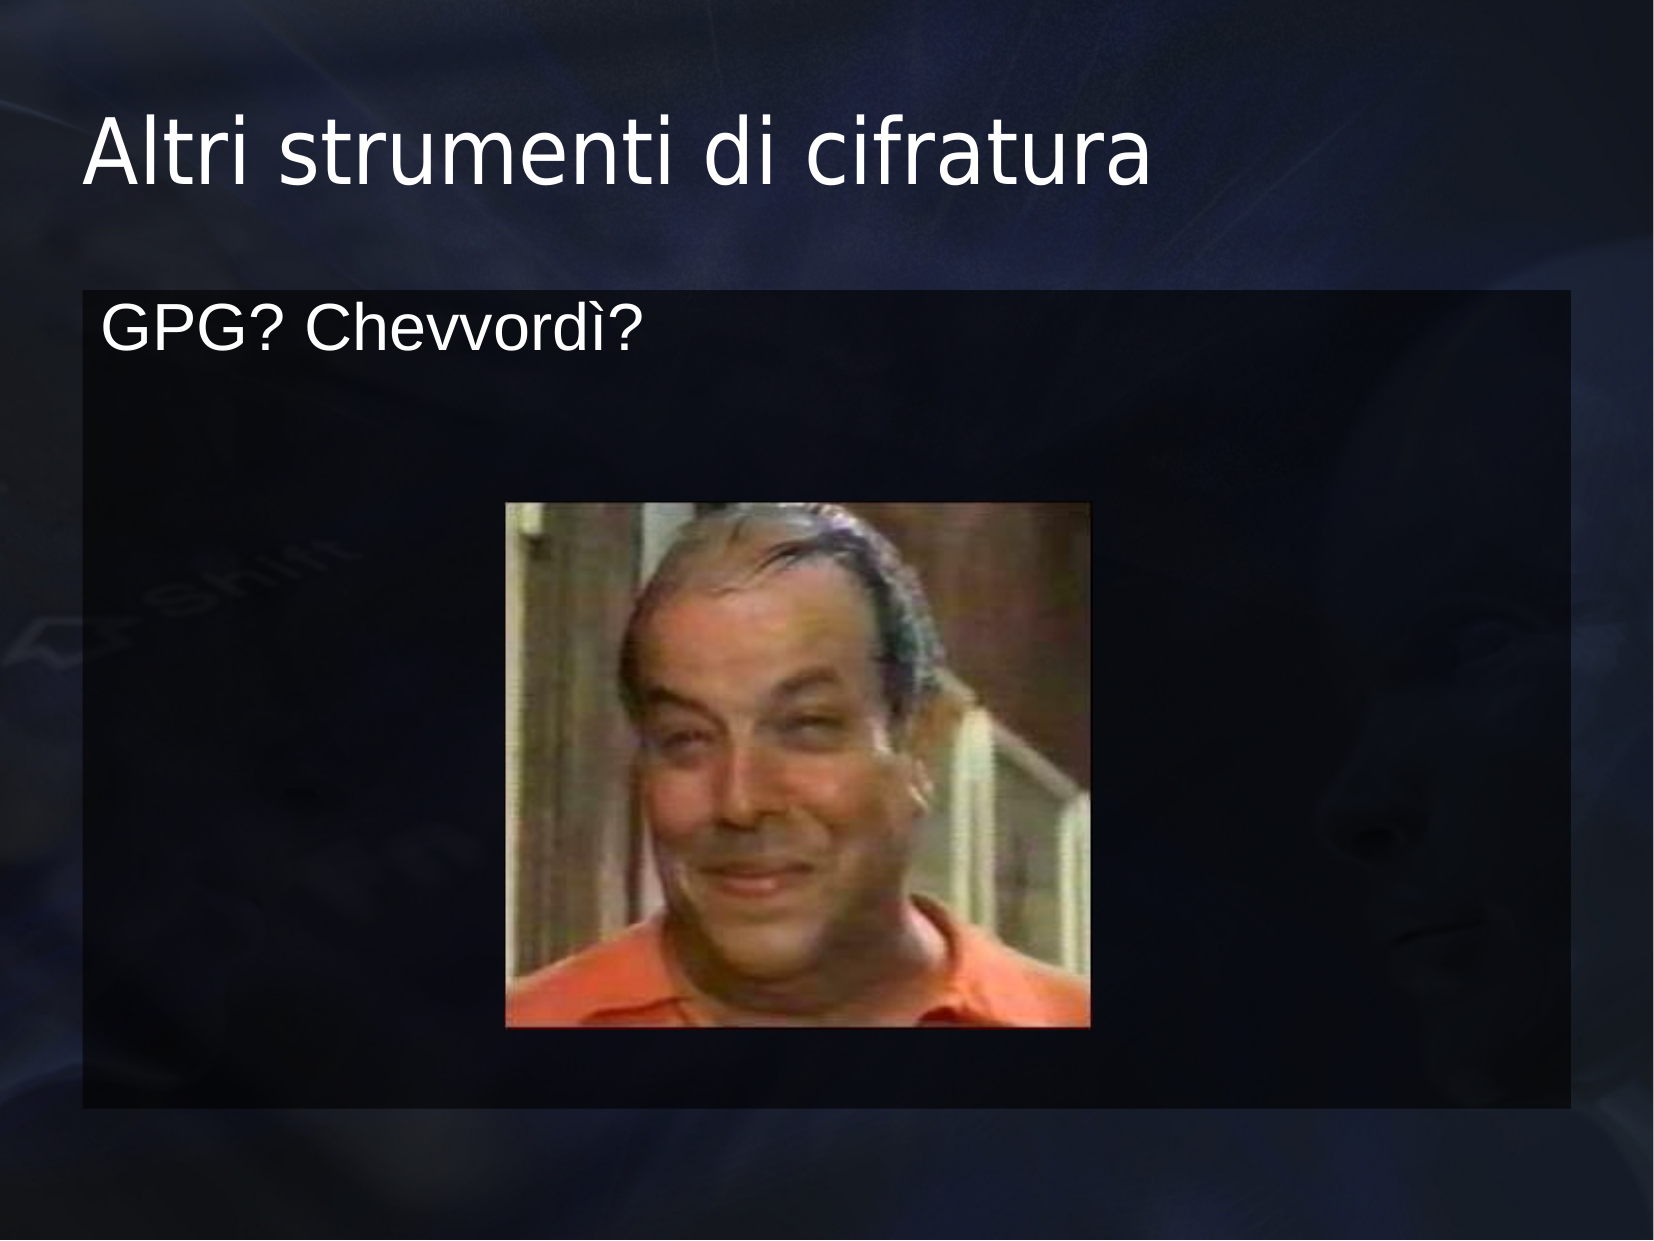

# Altri strumenti di cifratura
GPG? Chevvordì?